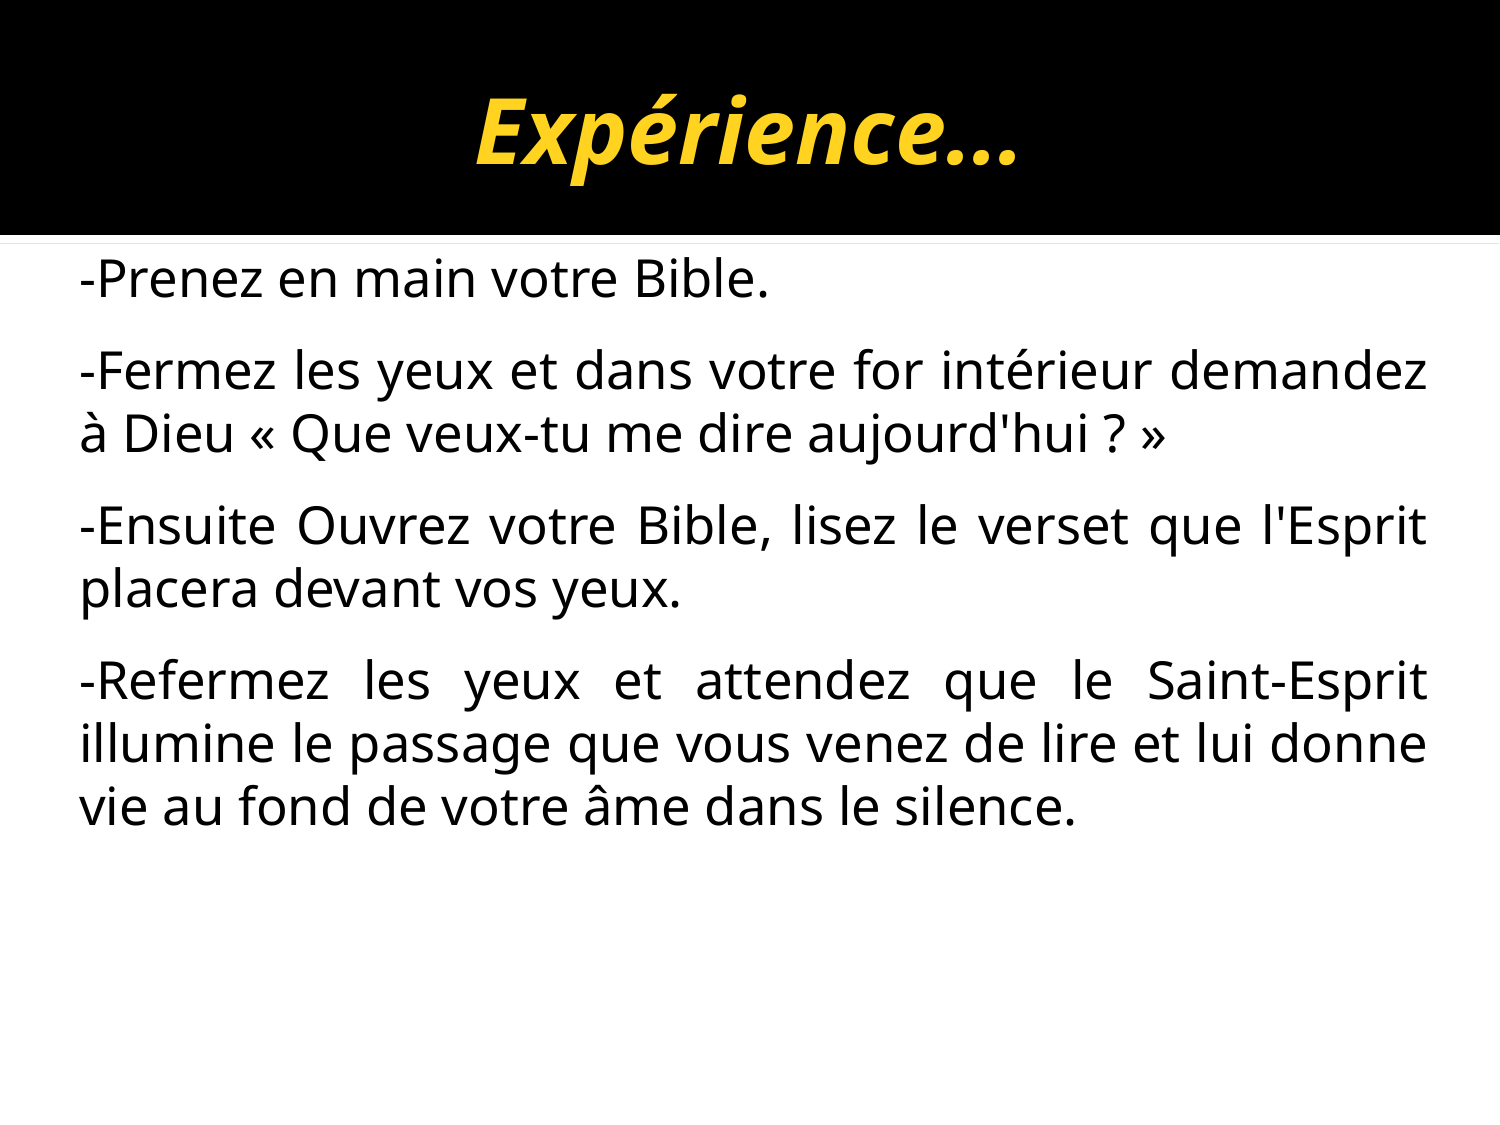

# Expérience...
-Prenez en main votre Bible.
-Fermez les yeux et dans votre for intérieur demandez à Dieu « Que veux-tu me dire aujourd'hui ? »
-Ensuite Ouvrez votre Bible, lisez le verset que l'Esprit placera devant vos yeux.
-Refermez les yeux et attendez que le Saint-Esprit illumine le passage que vous venez de lire et lui donne vie au fond de votre âme dans le silence.